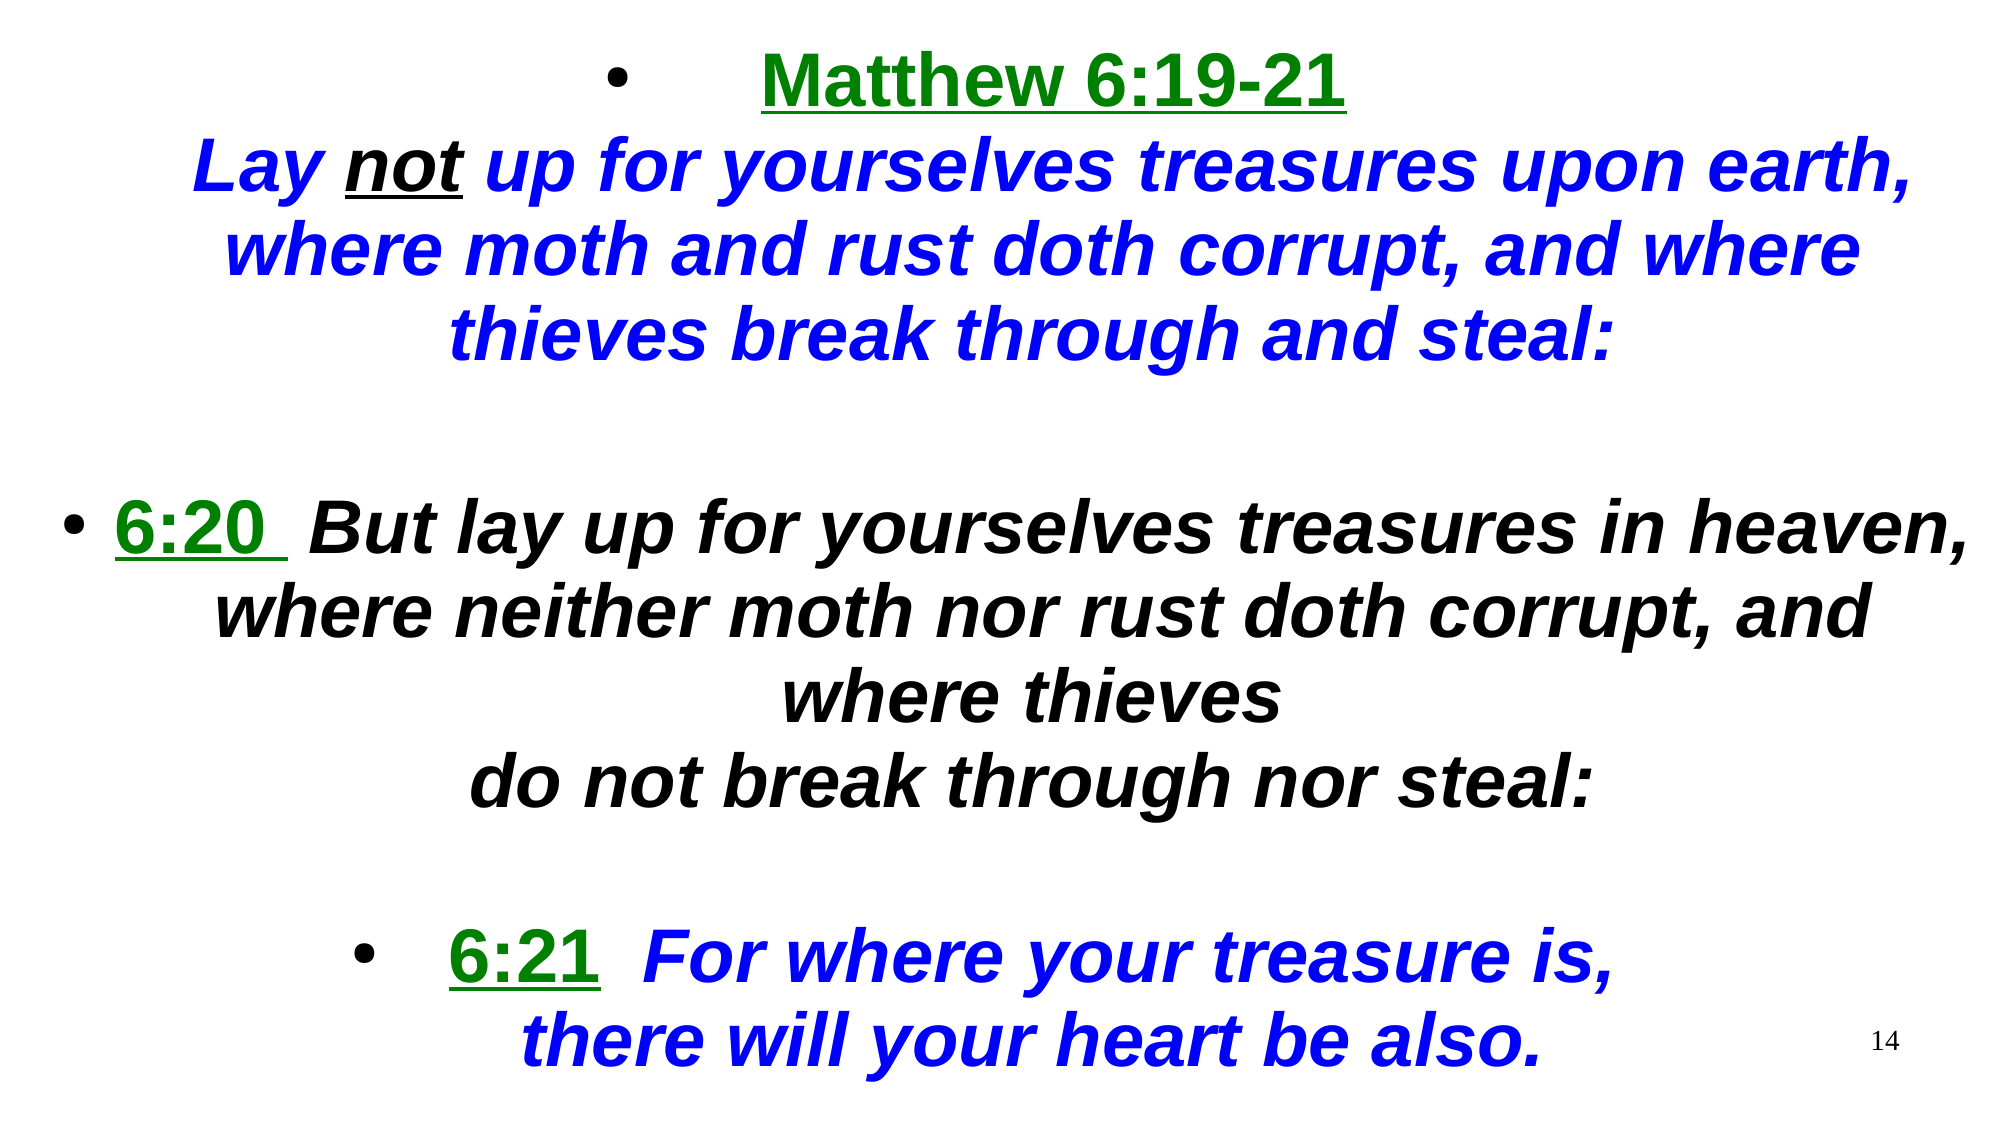

# Matthew 6:19-21 Lay not up for yourselves treasures upon earth, where moth and rust doth corrupt, and where thieves break through and steal:
6:20  But lay up for yourselves treasures in heaven, where neither moth nor rust doth corrupt, and where thieves
do not break through nor steal:
6:21  For where your treasure is,
there will your heart be also.
14